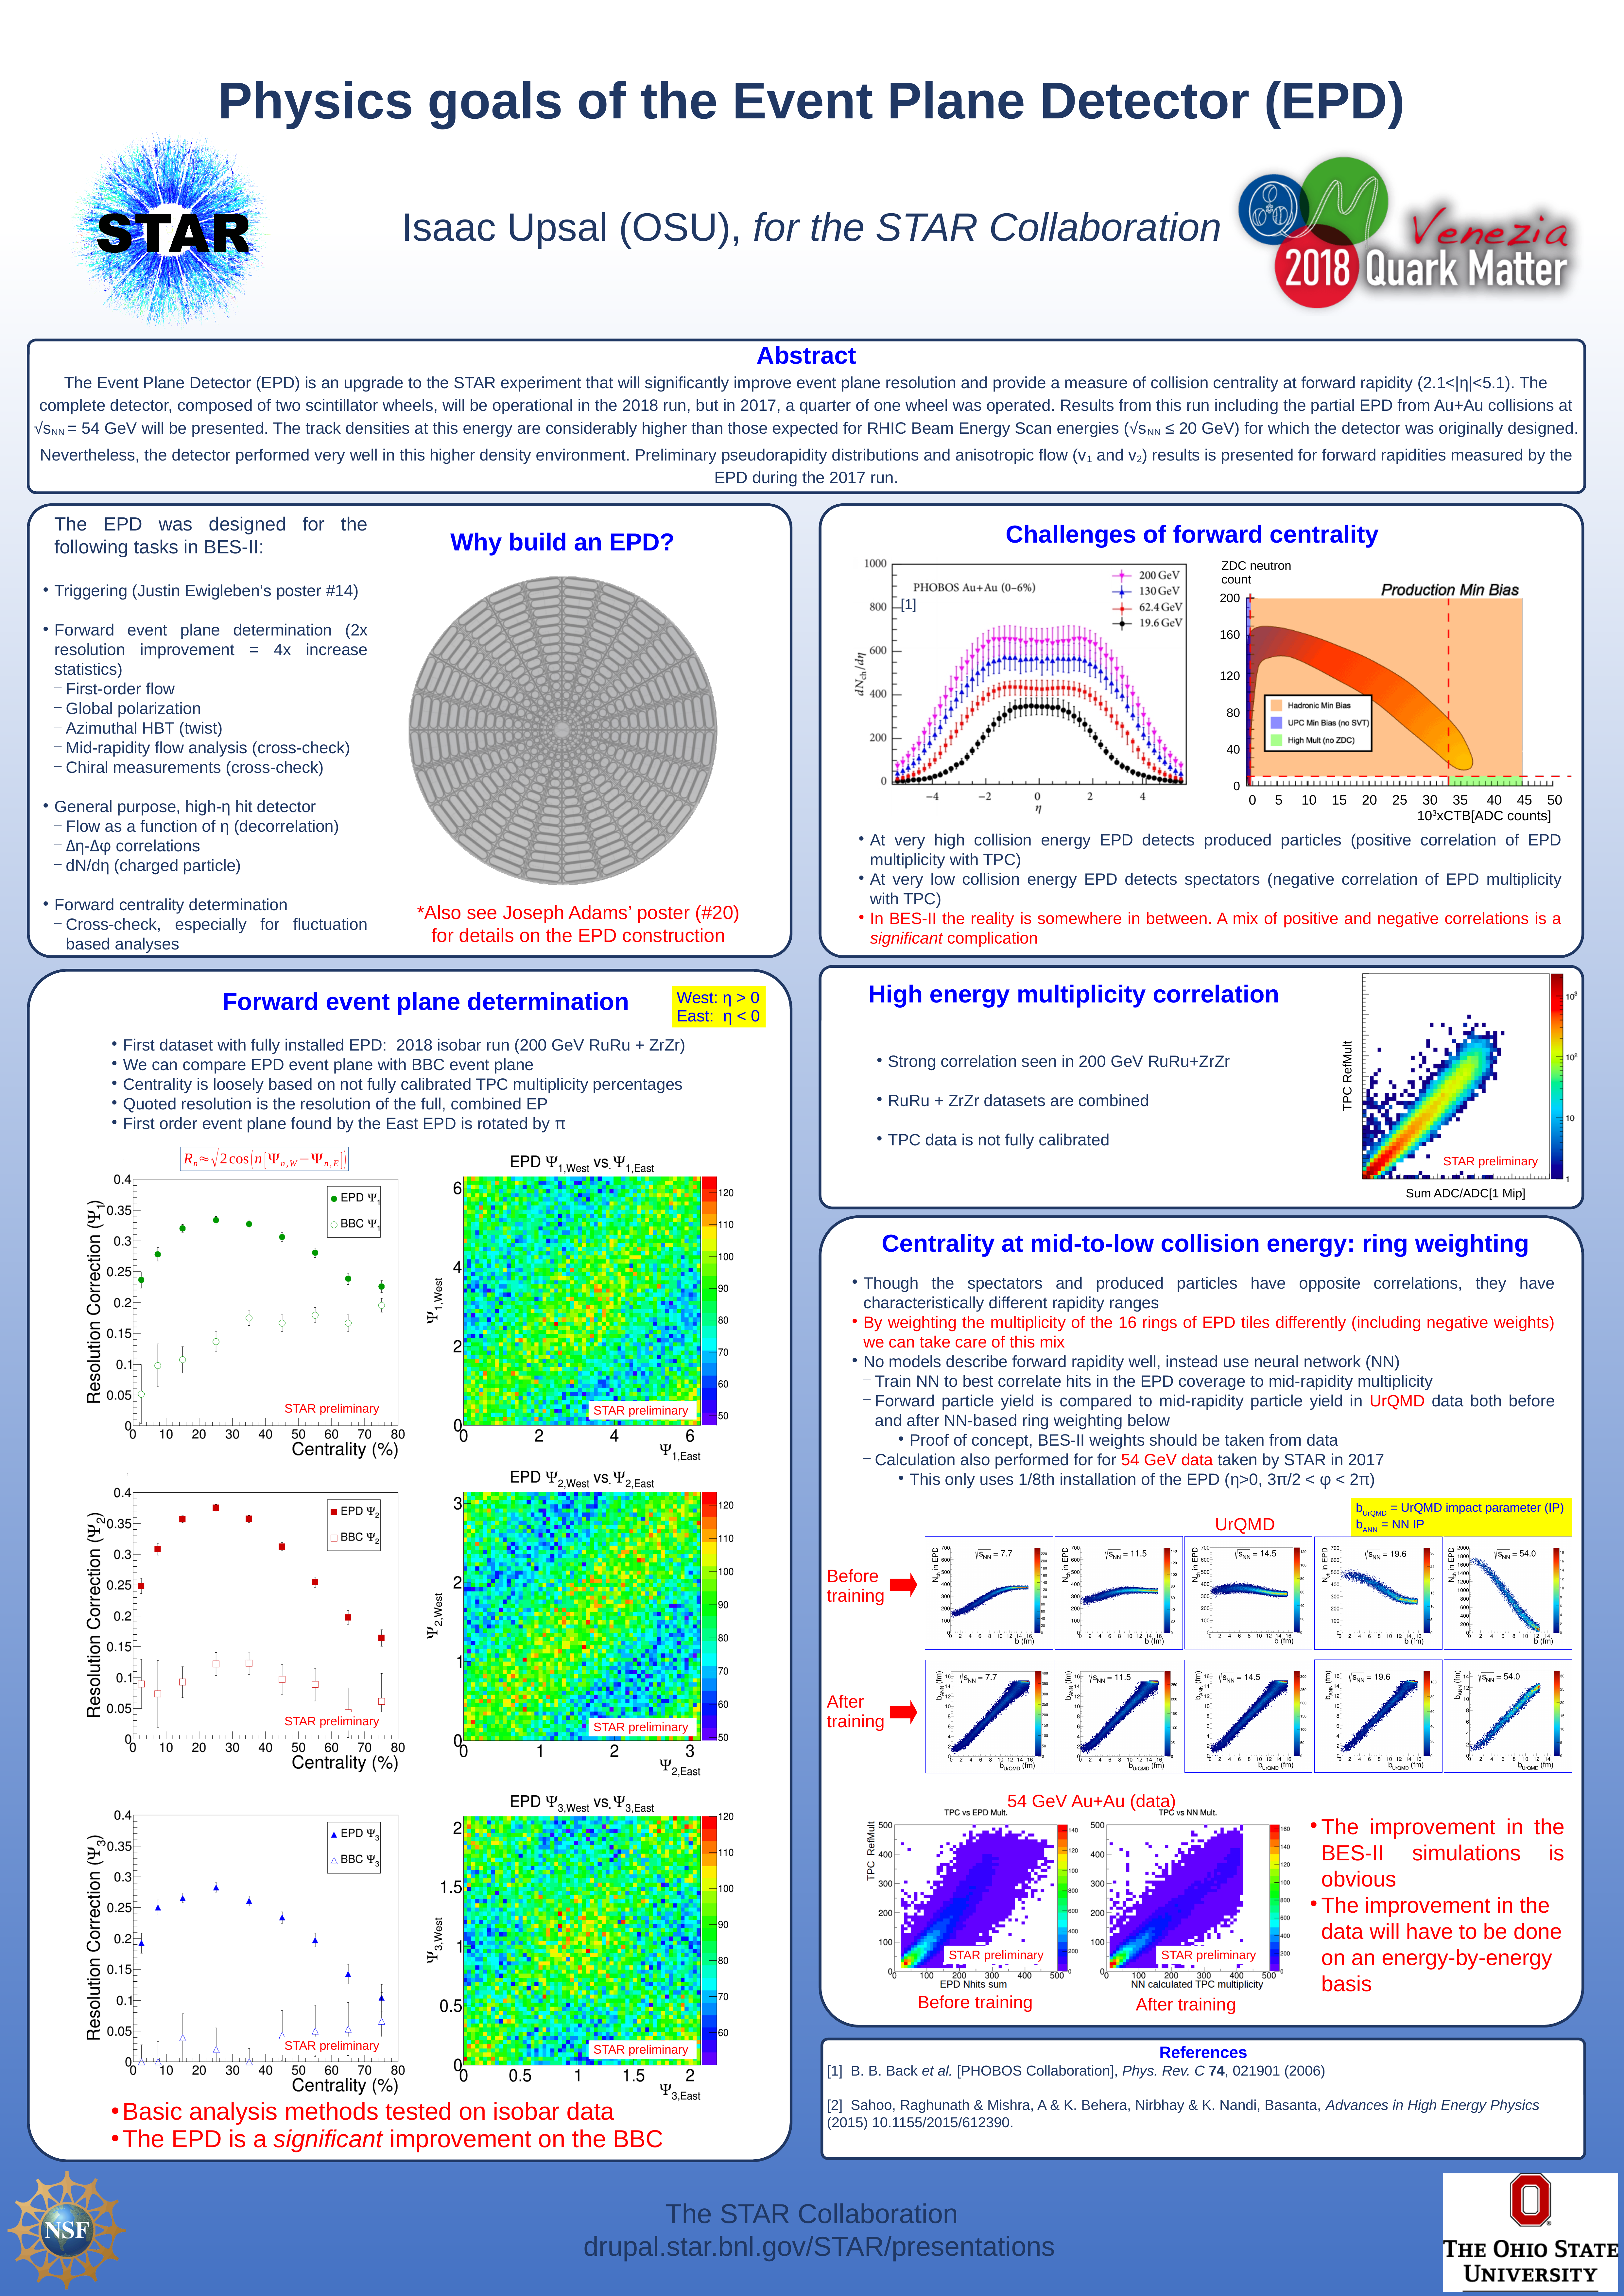

Physics goals of the Event Plane Detector (EPD)
Isaac Upsal (OSU), for the STAR Collaboration
Abstract
The Event Plane Detector (EPD) is an upgrade to the STAR experiment that will significantly improve event plane resolution and provide a measure of collision centrality at forward rapidity (2.1<|η|<5.1). The complete detector, composed of two scintillator wheels, will be operational in the 2018 run, but in 2017, a quarter of one wheel was operated. Results from this run including the partial EPD from Au+Au collisions at √sNN = 54 GeV will be presented. The track densities at this energy are considerably higher than those expected for RHIC Beam Energy Scan energies (√sNN ≤ 20 GeV) for which the detector was originally designed. Nevertheless, the detector performed very well in this higher density environment. Preliminary pseudorapidity distributions and anisotropic flow (v1 and v2) results is presented for forward rapidities measured by the EPD during the 2017 run.
STAR preliminary
The EPD was designed for the following tasks in BES-II:
Triggering (Justin Ewigleben’s poster #14)
Forward event plane determination (2x resolution improvement = 4x increase statistics)
First-order flow
Global polarization
Azimuthal HBT (twist)
Mid-rapidity flow analysis (cross-check)
Chiral measurements (cross-check)
General purpose, high-η hit detector
Flow as a function of η (decorrelation)
Δη-Δφ correlations
dN/dη (charged particle)
Forward centrality determination
Cross-check, especially for fluctuation based analyses
Challenges of forward centrality
Why build an EPD?
ZDC neutron
count
200
160
120
80
40
0
[1]
0 5 10 15 20 25 30 35 40 45 50
103xCTB[ADC counts]
At very high collision energy EPD detects produced particles (positive correlation of EPD multiplicity with TPC)
At very low collision energy EPD detects spectators (negative correlation of EPD multiplicity with TPC)
In BES-II the reality is somewhere in between. A mix of positive and negative correlations is a significant complication
*Also see Joseph Adams’ poster (#20) for details on the EPD construction
High energy multiplicity correlation
Forward event plane determination
West: η > 0
East: η < 0
First dataset with fully installed EPD: 2018 isobar run (200 GeV RuRu + ZrZr)
We can compare EPD event plane with BBC event plane
Centrality is loosely based on not fully calibrated TPC multiplicity percentages
Quoted resolution is the resolution of the full, combined EP
First order event plane found by the East EPD is rotated by π
Strong correlation seen in 200 GeV RuRu+ZrZr
RuRu + ZrZr datasets are combined
TPC data is not fully calibrated
TPC RefMult
STAR preliminary
.
Sum ADC/ADC[1 Mip]
Centrality at mid-to-low collision energy: ring weighting
Though the spectators and produced particles have opposite correlations, they have characteristically different rapidity ranges
By weighting the multiplicity of the 16 rings of EPD tiles differently (including negative weights) we can take care of this mix
No models describe forward rapidity well, instead use neural network (NN)
Train NN to best correlate hits in the EPD coverage to mid-rapidity multiplicity
Forward particle yield is compared to mid-rapidity particle yield in UrQMD data both before and after NN-based ring weighting below
Proof of concept, BES-II weights should be taken from data
Calculation also performed for for 54 GeV data taken by STAR in 2017
This only uses 1/8th installation of the EPD (η>0, 3π/2 < φ < 2π)
STAR preliminary
STAR preliminary
.
bUrQMD = UrQMD impact parameter (IP)
bANN = NN IP
UrQMD
Before training
After training
STAR preliminary
STAR preliminary
54 GeV Au+Au (data)
.
The improvement in the BES-II simulations is obvious
The improvement in the data will have to be done on an energy-by-energy basis
STAR preliminary
STAR preliminary
Before training
After training
STAR preliminary
References
[1] B. B. Back et al. [PHOBOS Collaboration], Phys. Rev. C 74, 021901 (2006)
[2] Sahoo, Raghunath & Mishra, A & K. Behera, Nirbhay & K. Nandi, Basanta, Advances in High Energy Physics (2015) 10.1155/2015/612390.
STAR preliminary
Basic analysis methods tested on isobar data
The EPD is a significant improvement on the BBC
The STAR Collaboration
 drupal.star.bnl.gov/STAR/presentations